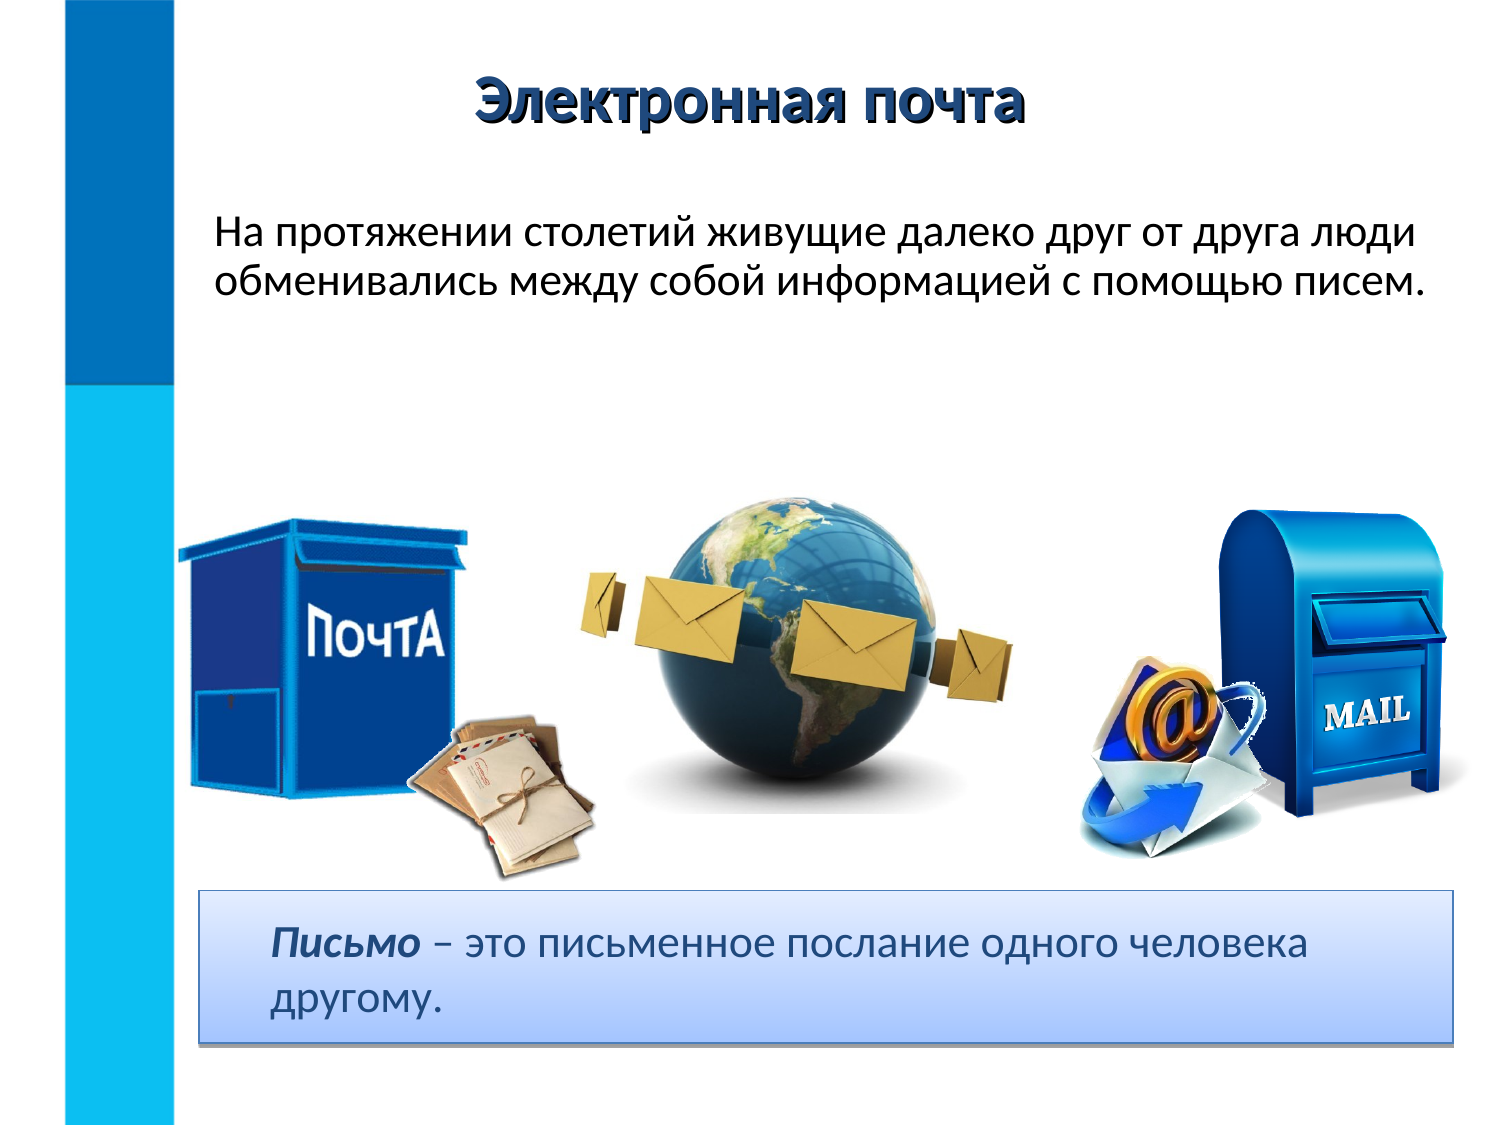

# Электронная почта
На протяжении столетий живущие далеко друг от друга люди обменивались между собой информацией с помощью писем.
	Письмо – это письменное послание одного человека другому.